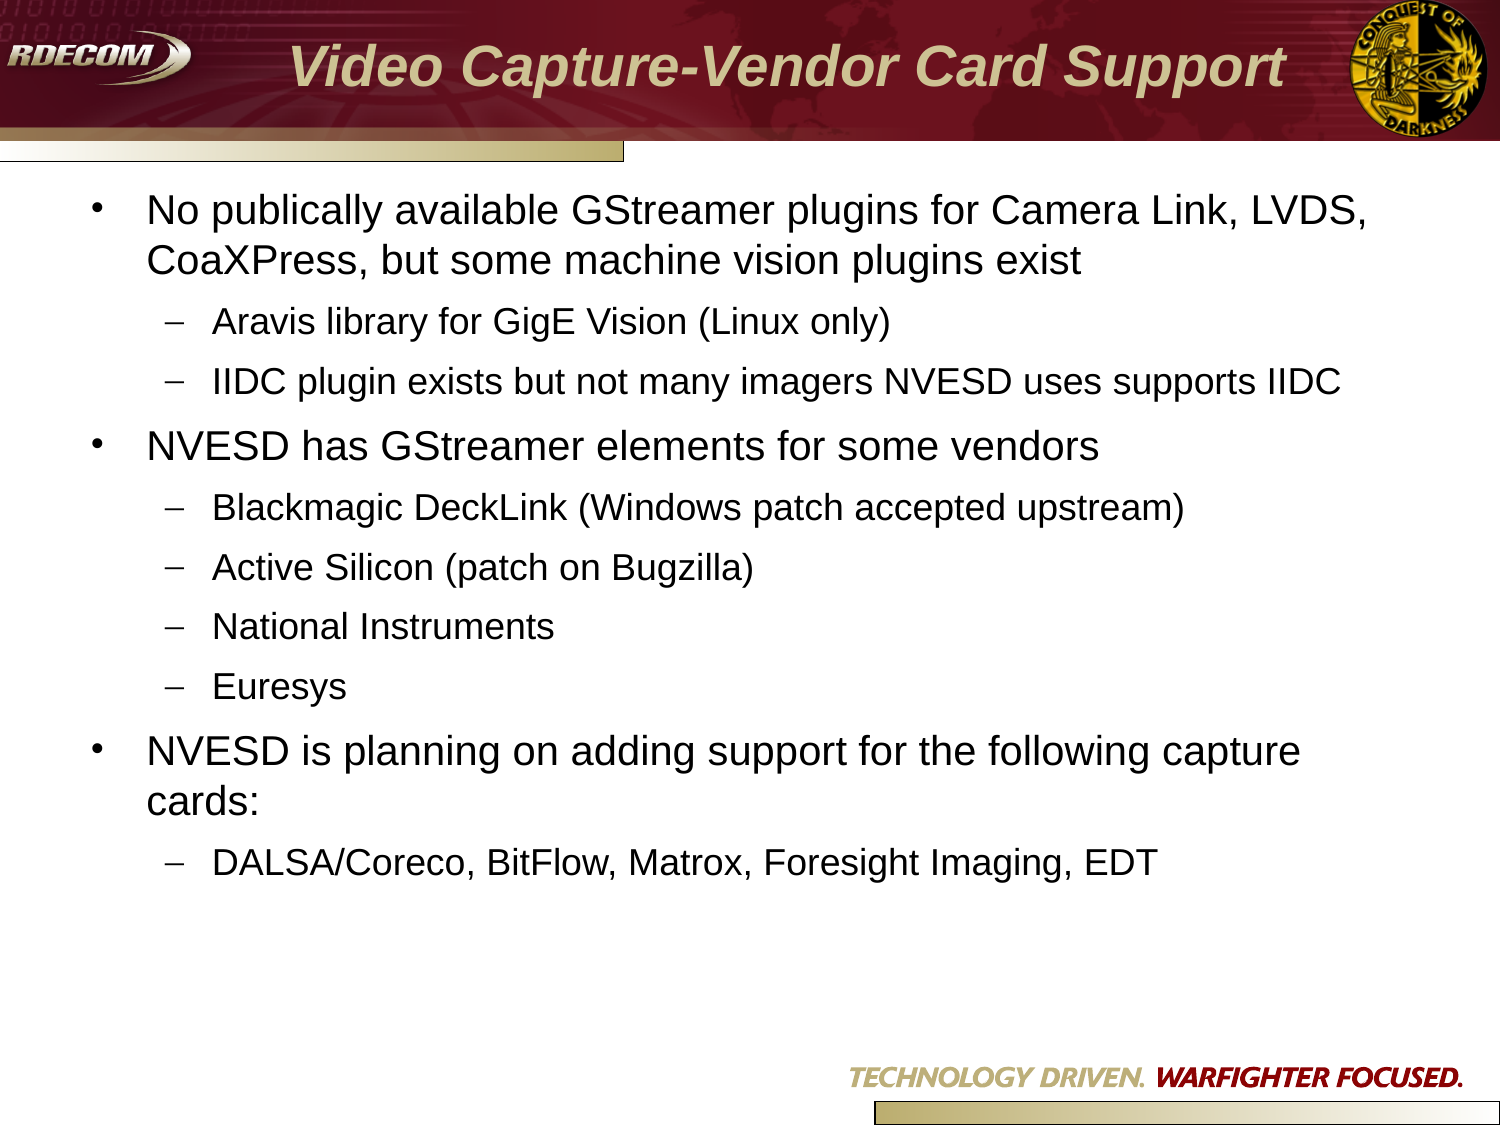

# Video Capture-Vendor Card Support
No publically available GStreamer plugins for Camera Link, LVDS, CoaXPress, but some machine vision plugins exist
Aravis library for GigE Vision (Linux only)
IIDC plugin exists but not many imagers NVESD uses supports IIDC
NVESD has GStreamer elements for some vendors
Blackmagic DeckLink (Windows patch accepted upstream)
Active Silicon (patch on Bugzilla)
National Instruments
Euresys
NVESD is planning on adding support for the following capture cards:
DALSA/Coreco, BitFlow, Matrox, Foresight Imaging, EDT